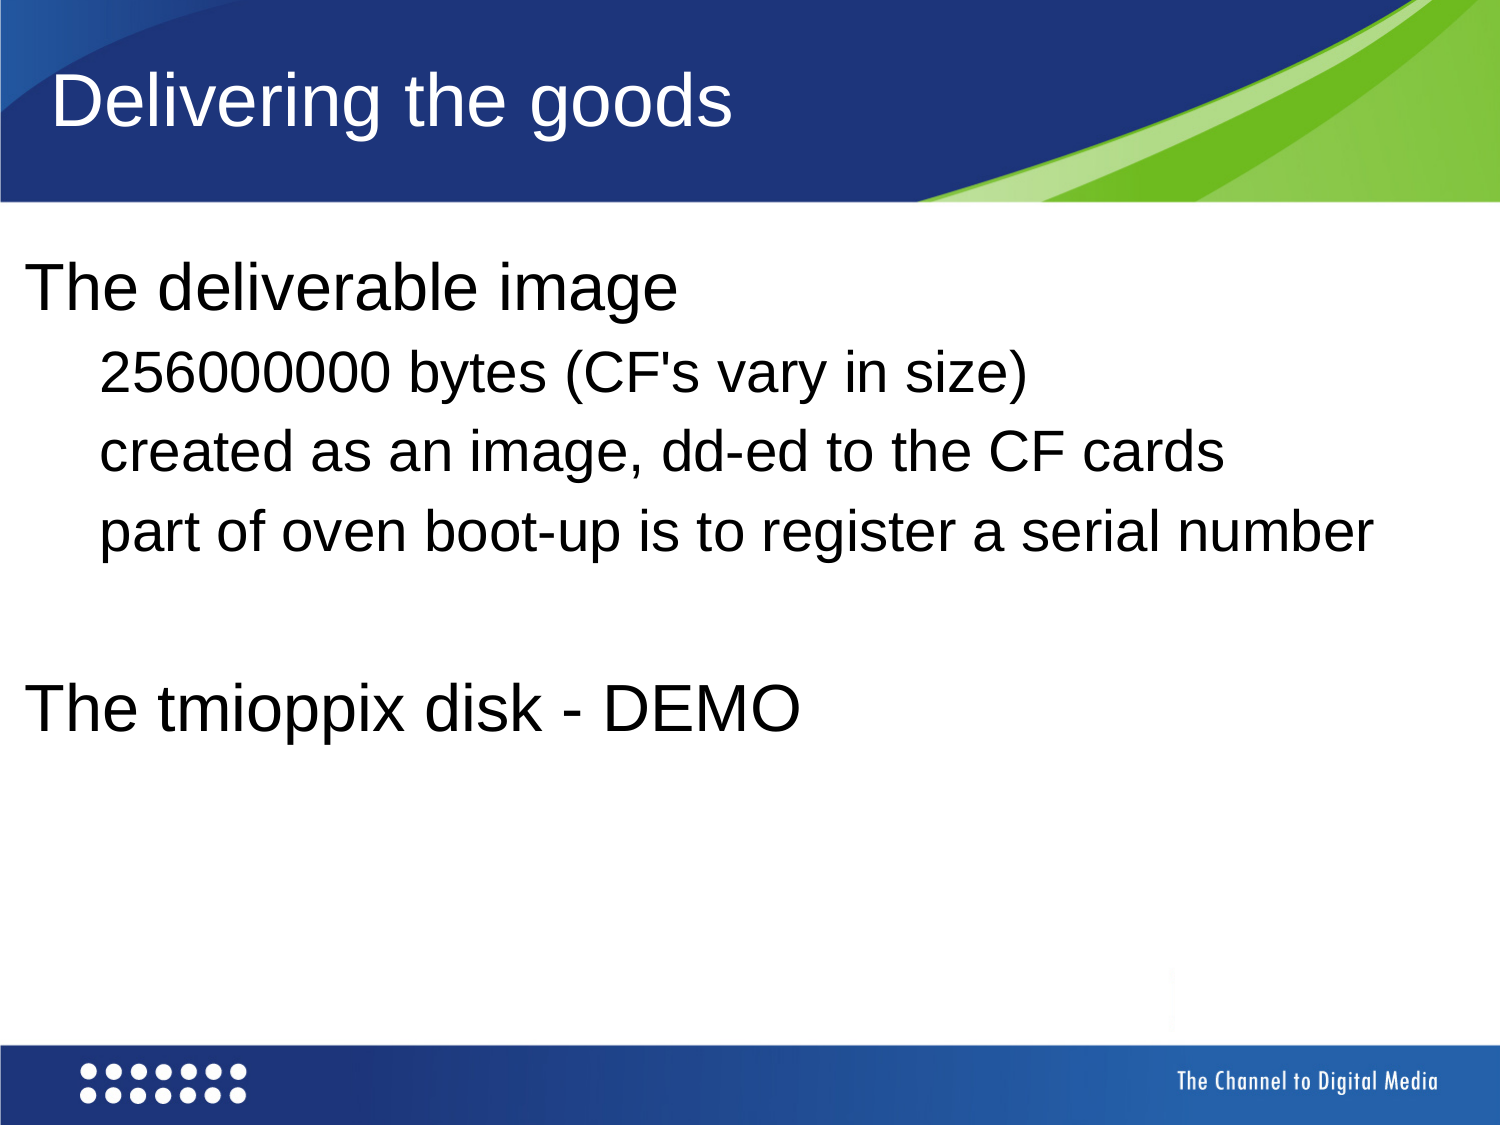

# Delivering the goods
The deliverable image
256000000 bytes (CF's vary in size)
created as an image, dd-ed to the CF cards
part of oven boot-up is to register a serial number
The tmioppix disk - DEMO